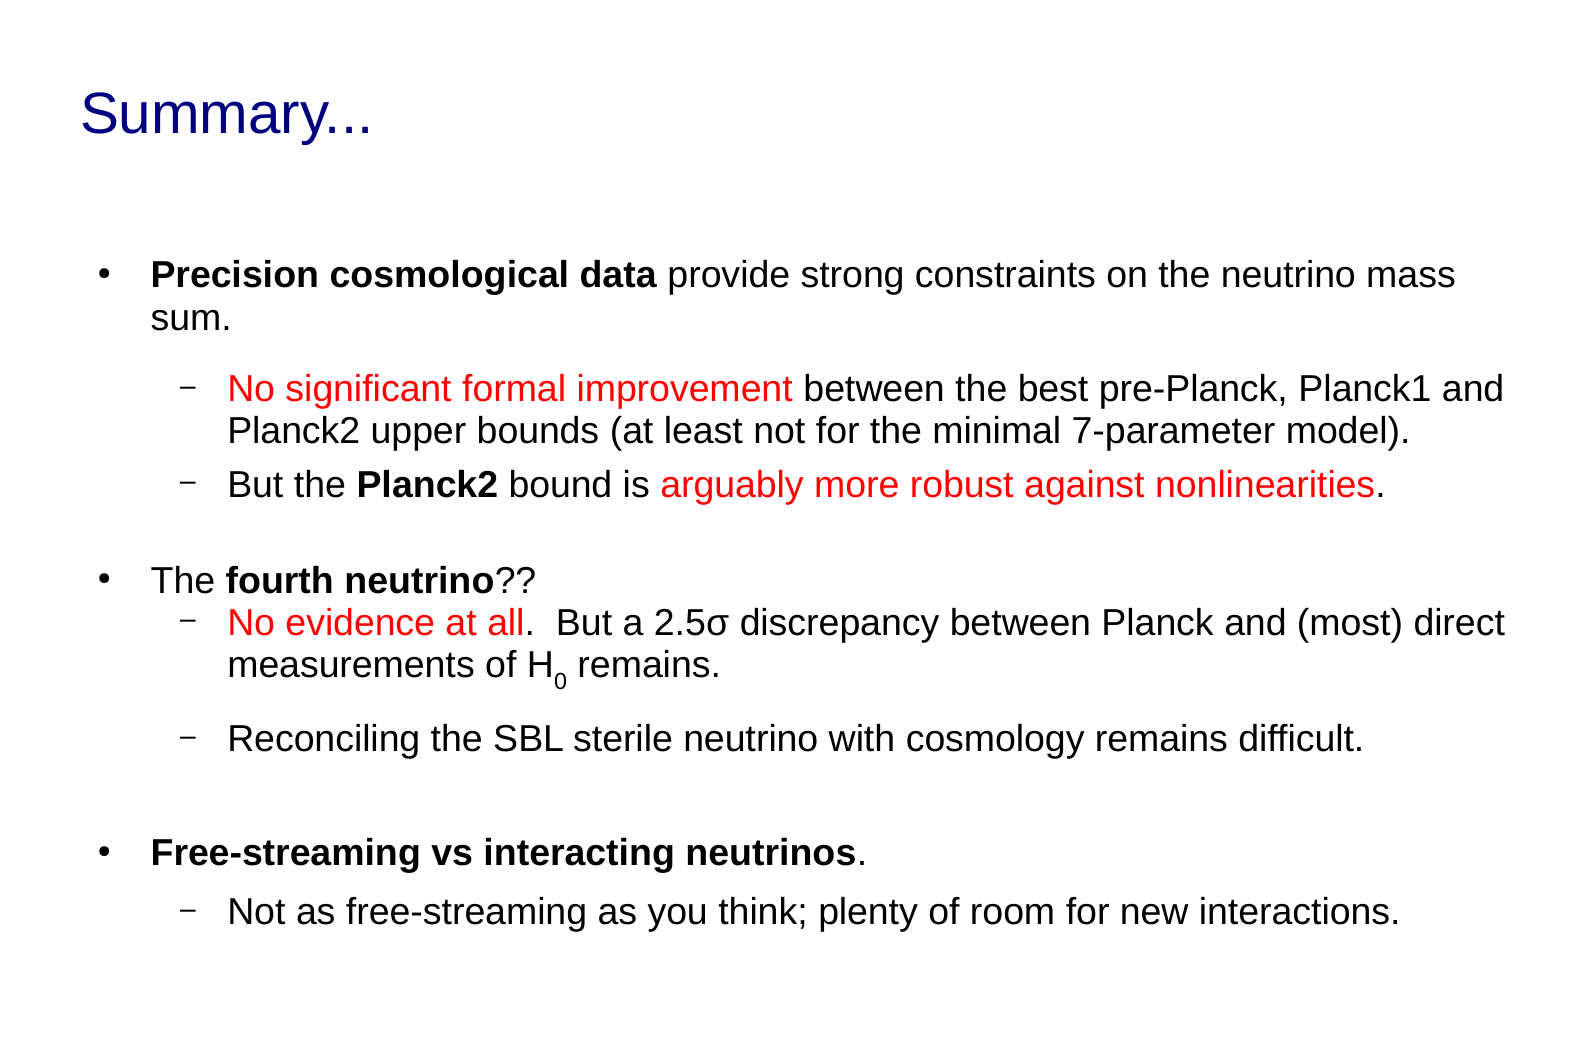

# Summary...
Precision cosmological data provide strong constraints on the neutrino mass sum.
No significant formal improvement between the best pre-Planck, Planck1 and Planck2 upper bounds (at least not for the minimal 7-parameter model).
But the Planck2 bound is arguably more robust against nonlinearities.
The fourth neutrino??
No evidence at all. But a 2.5σ discrepancy between Planck and (most) direct measurements of H0 remains.
Reconciling the SBL sterile neutrino with cosmology remains difficult.
Free-streaming vs interacting neutrinos.
Not as free-streaming as you think; plenty of room for new interactions.